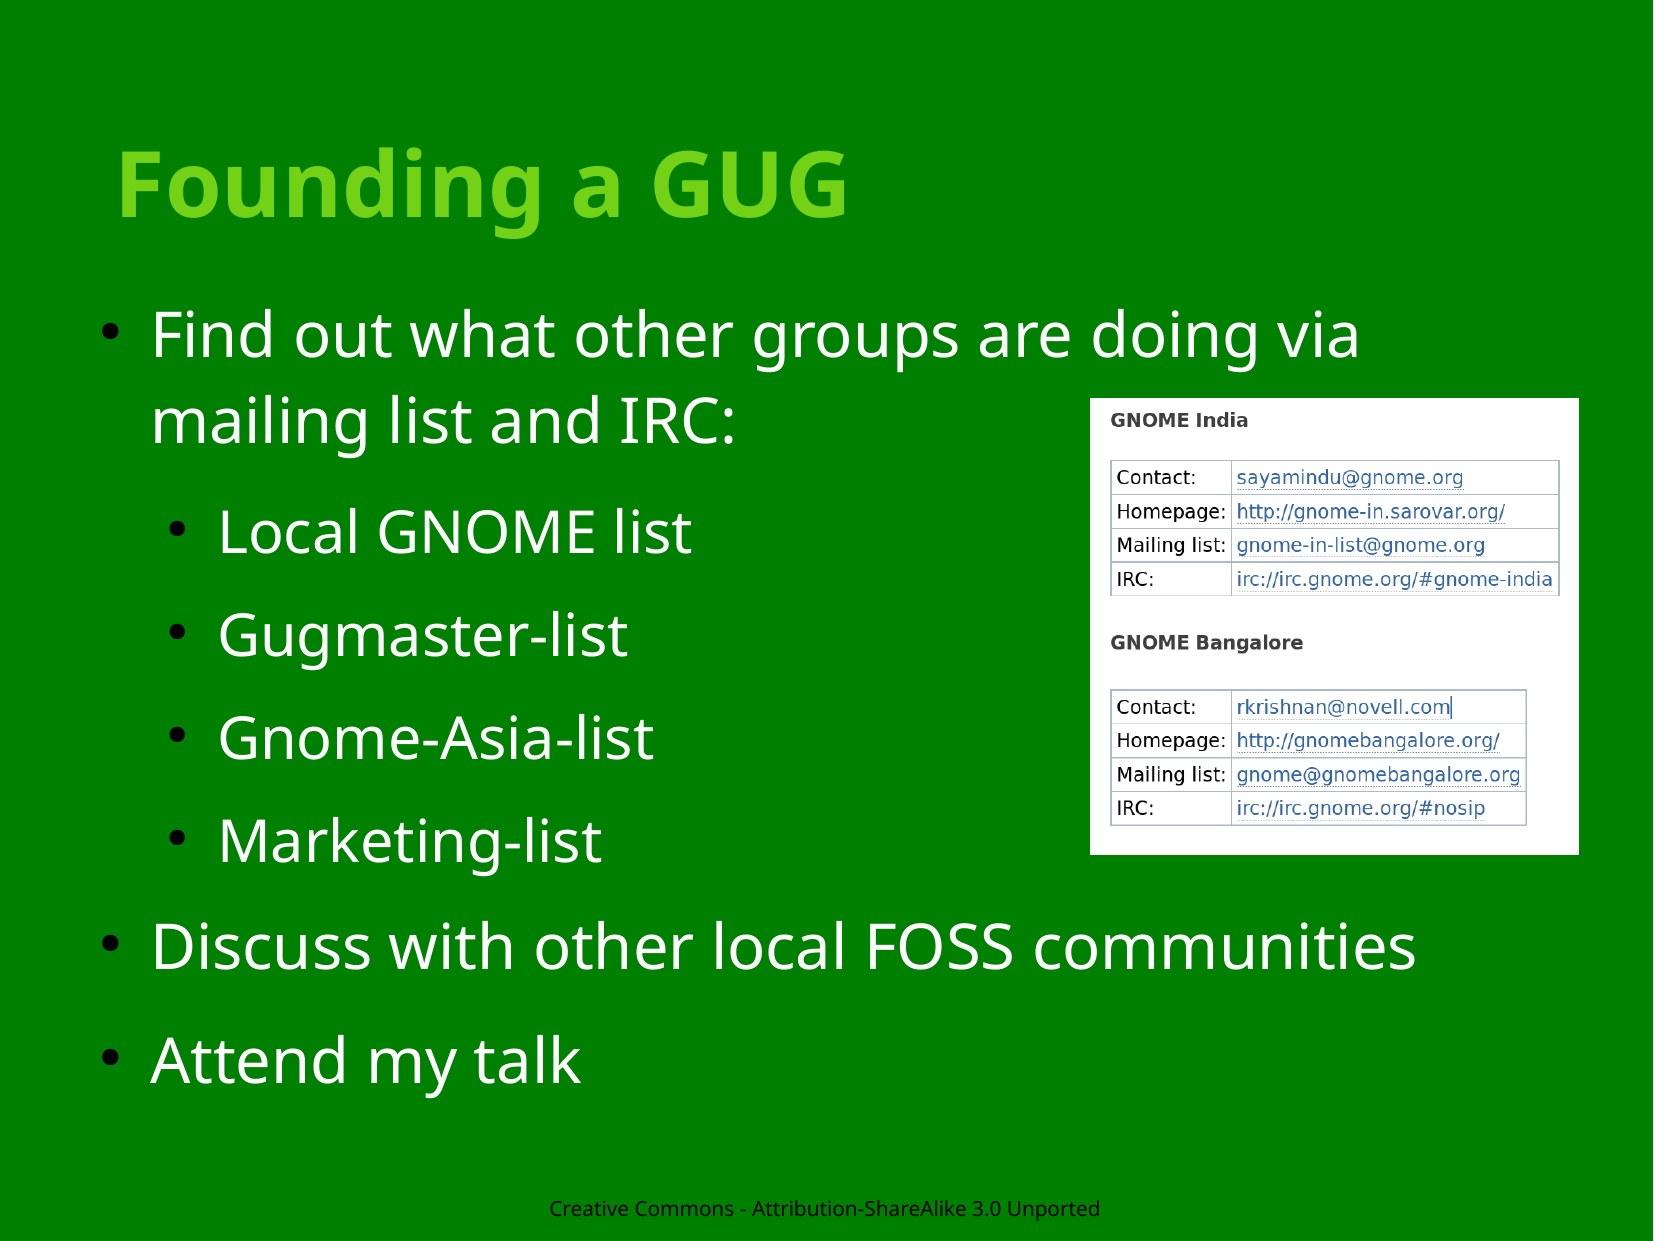

# Founding a GUG
Find out what other groups are doing via mailing list and IRC:
Local GNOME list
Gugmaster-list
Gnome-Asia-list
Marketing-list
Discuss with other local FOSS communities
Attend my talk